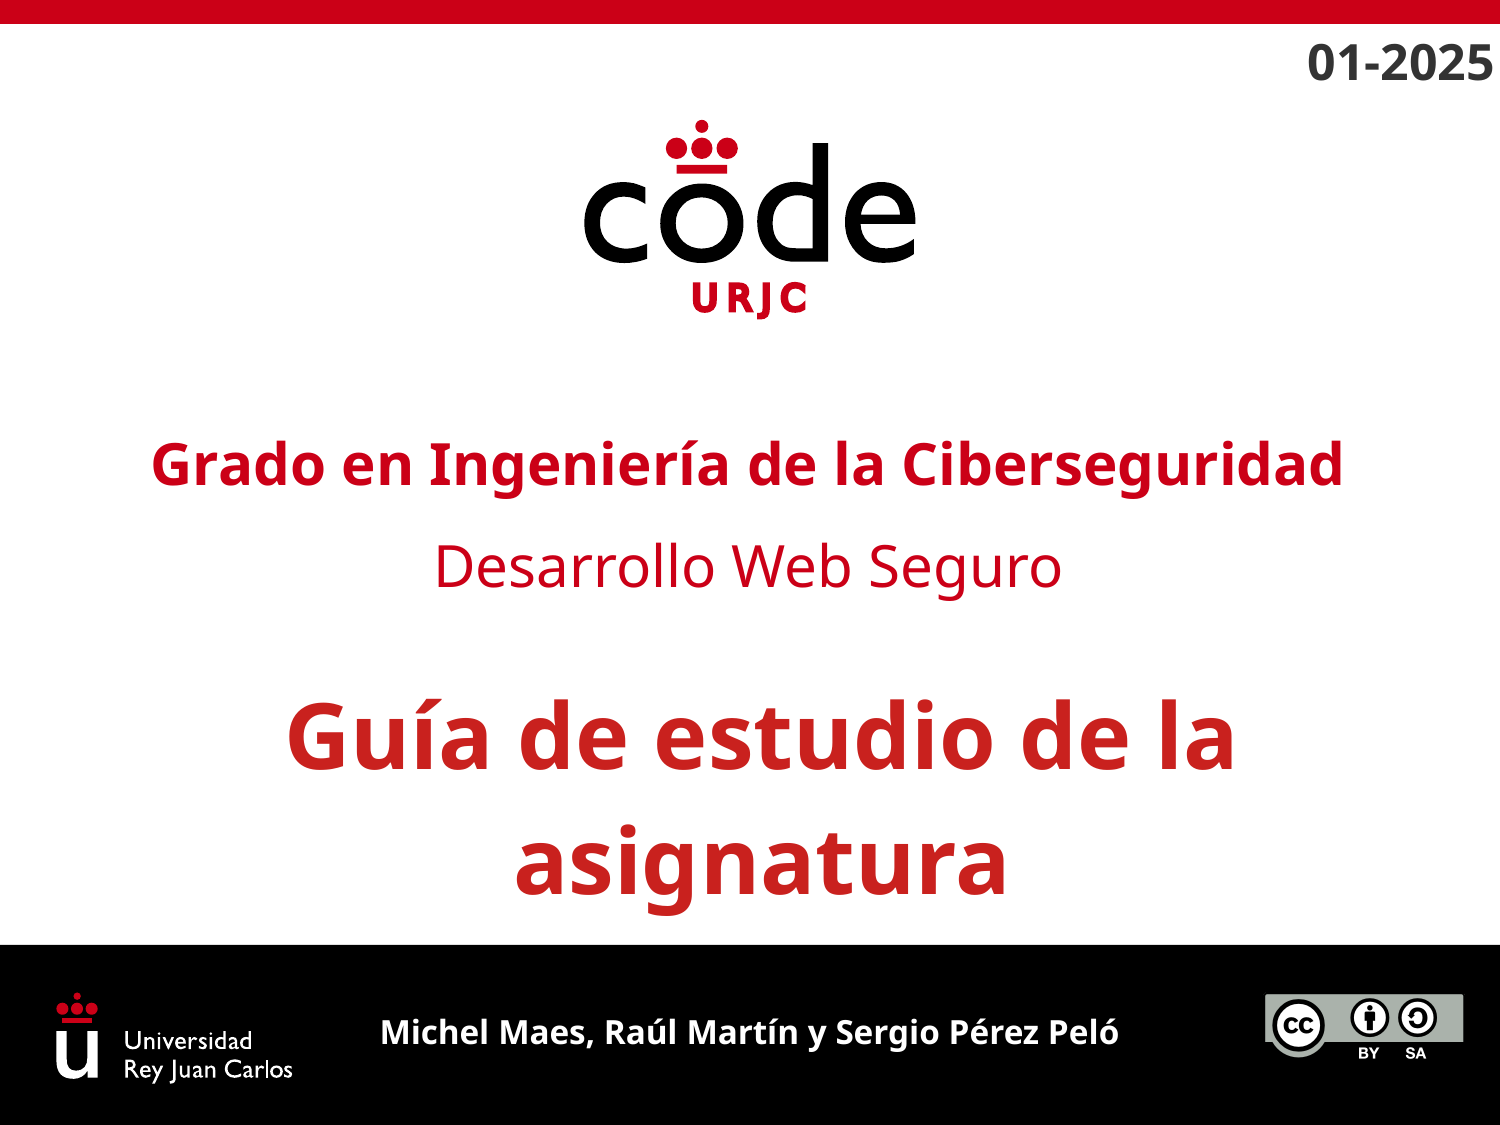

01-2025
Grado en Ingeniería de la Ciberseguridad
Desarrollo Web Seguro
# Guía de estudio de la asignatura
Michel Maes, Raúl Martín y Sergio Pérez Peló